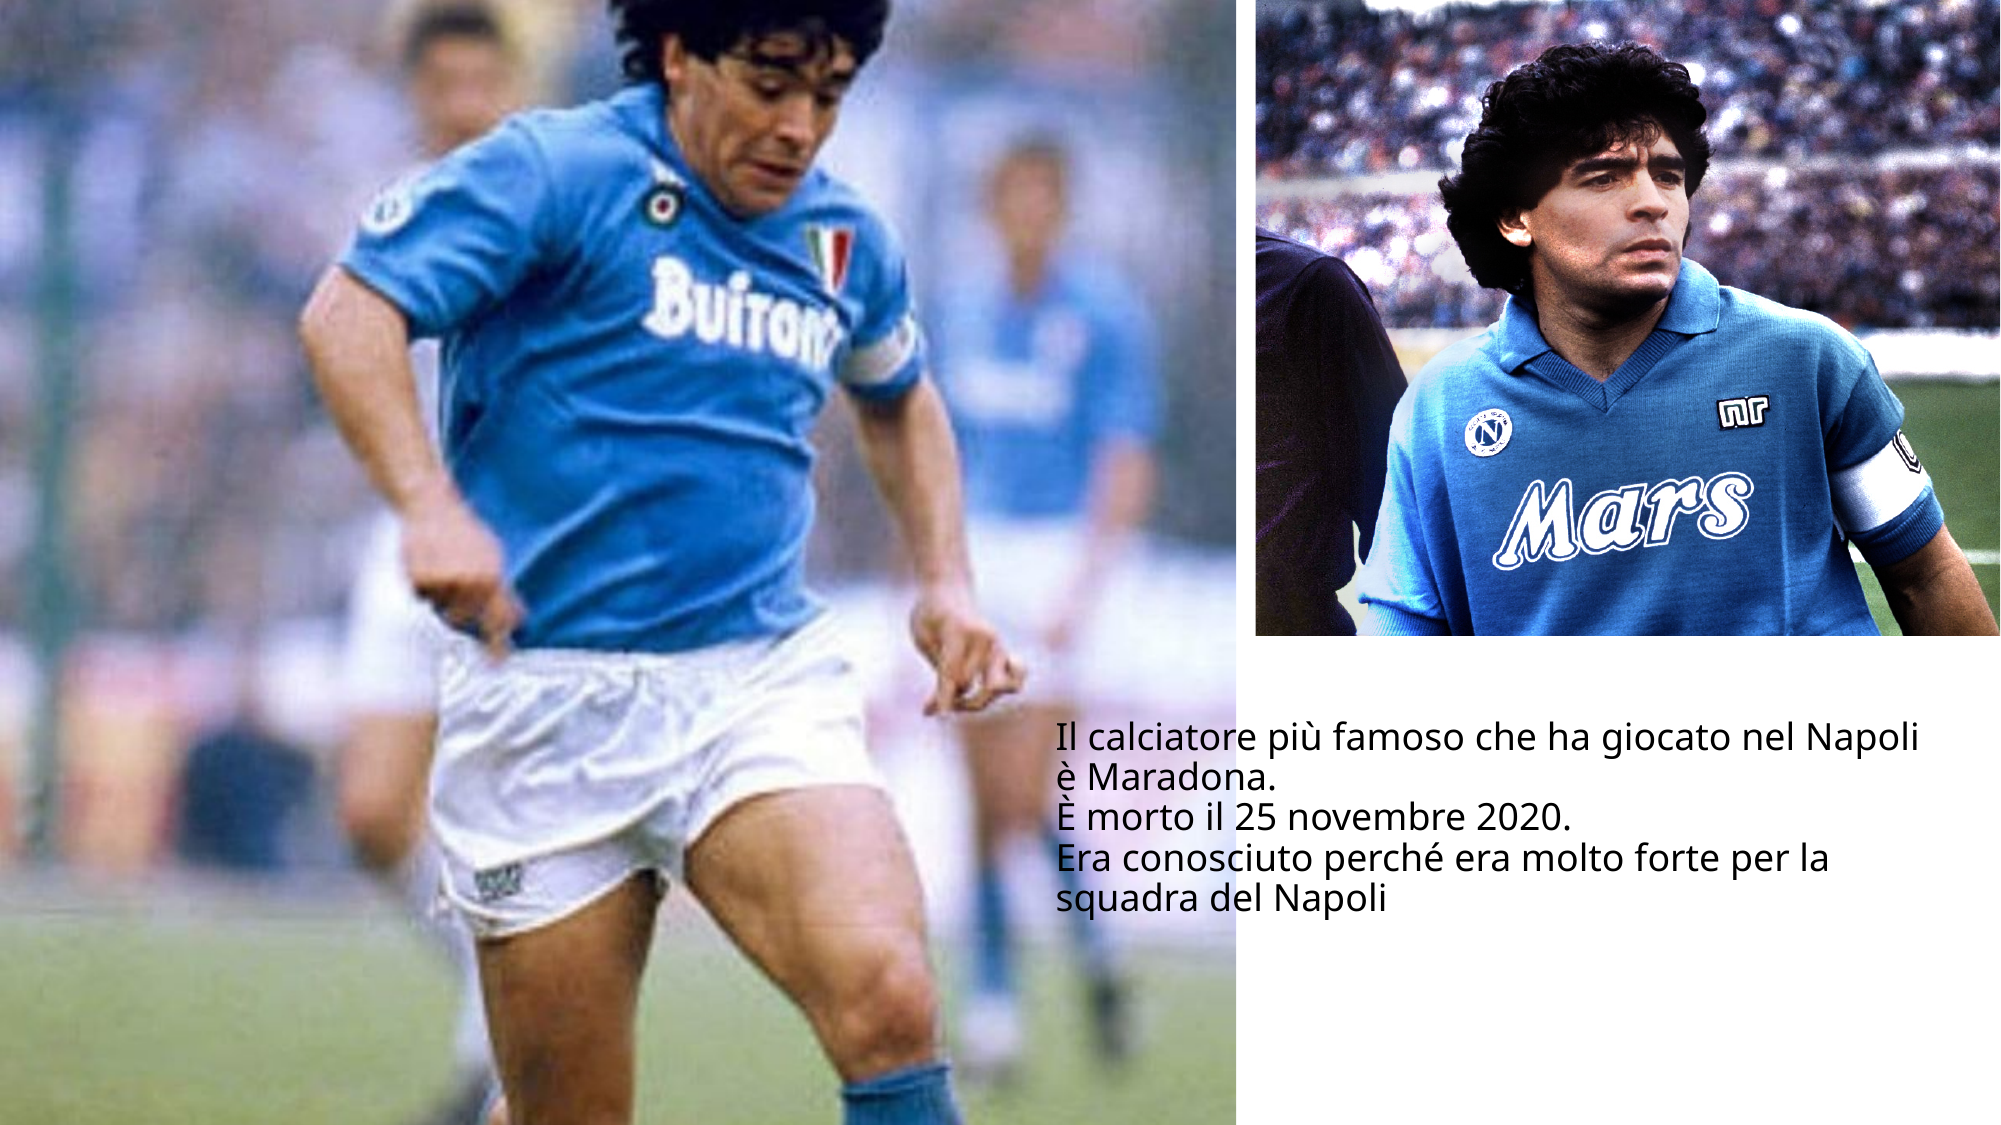

# Il calciatore più famoso che ha giocato nel Napoli è Maradona. È morto il 25 novembre 2020.  Era conosciuto perché era molto forte per la squadra del Napoli